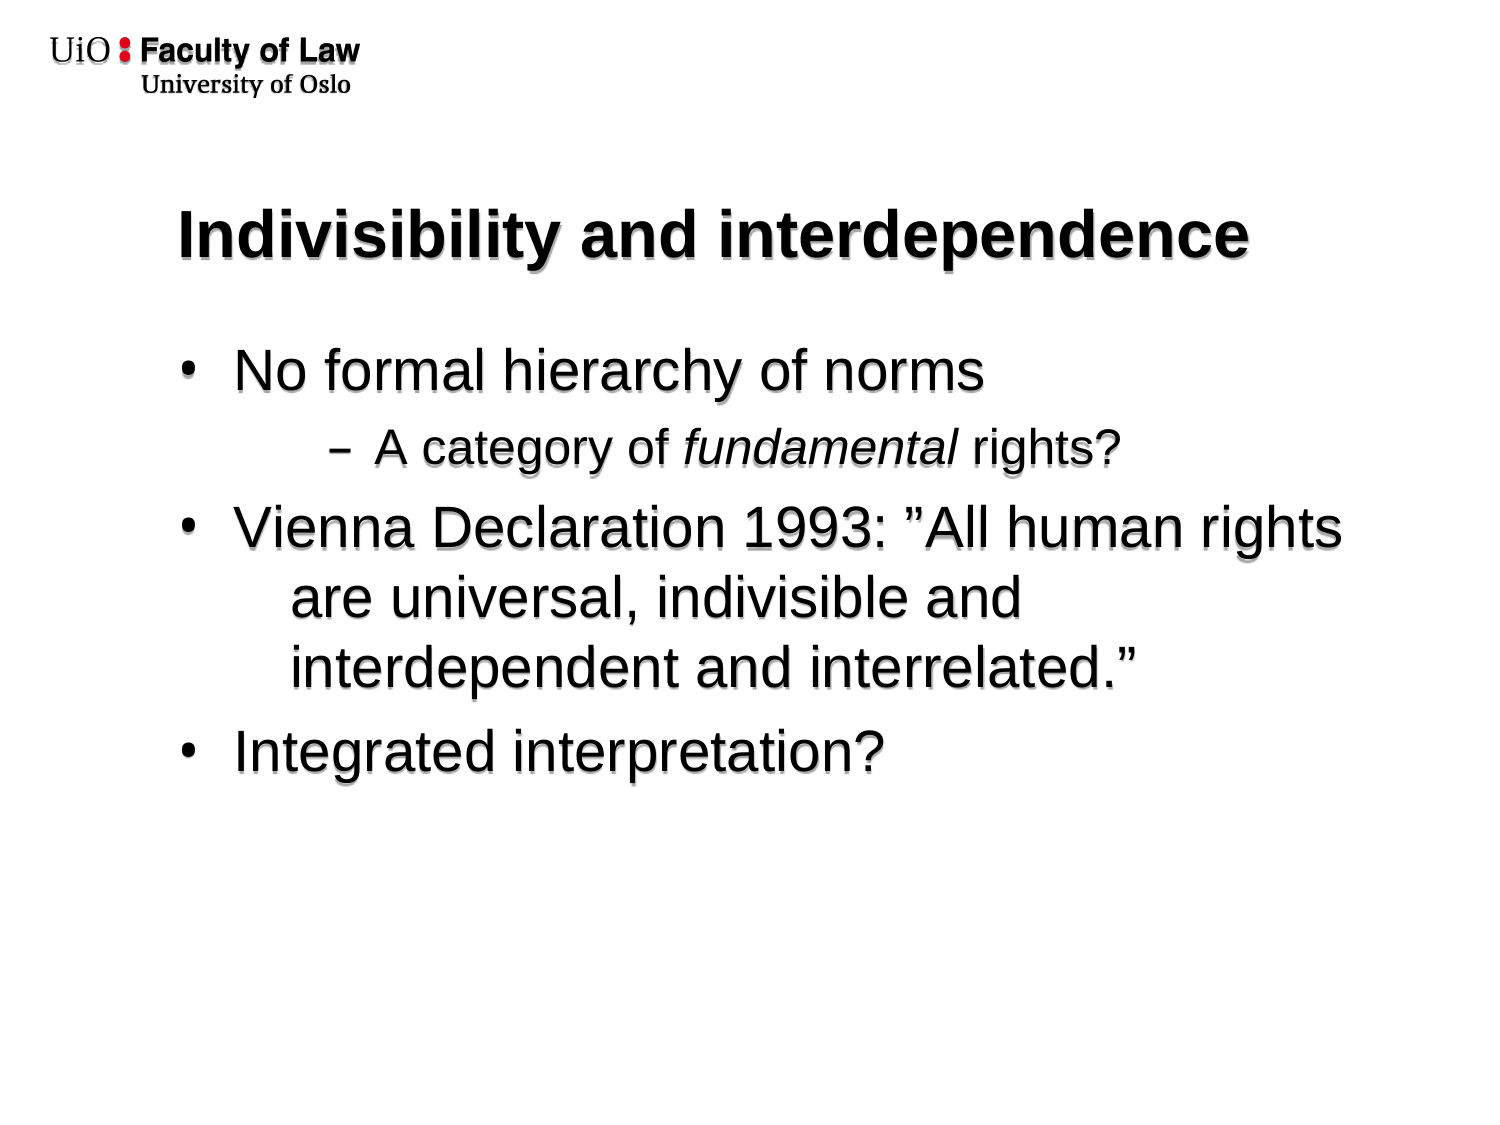

# Indivisibility and interdependence
No formal hierarchy of norms
A category of fundamental rights?
Vienna Declaration 1993: ”All human rights are universal, indivisible and interdependent and interrelated.”
Integrated interpretation?